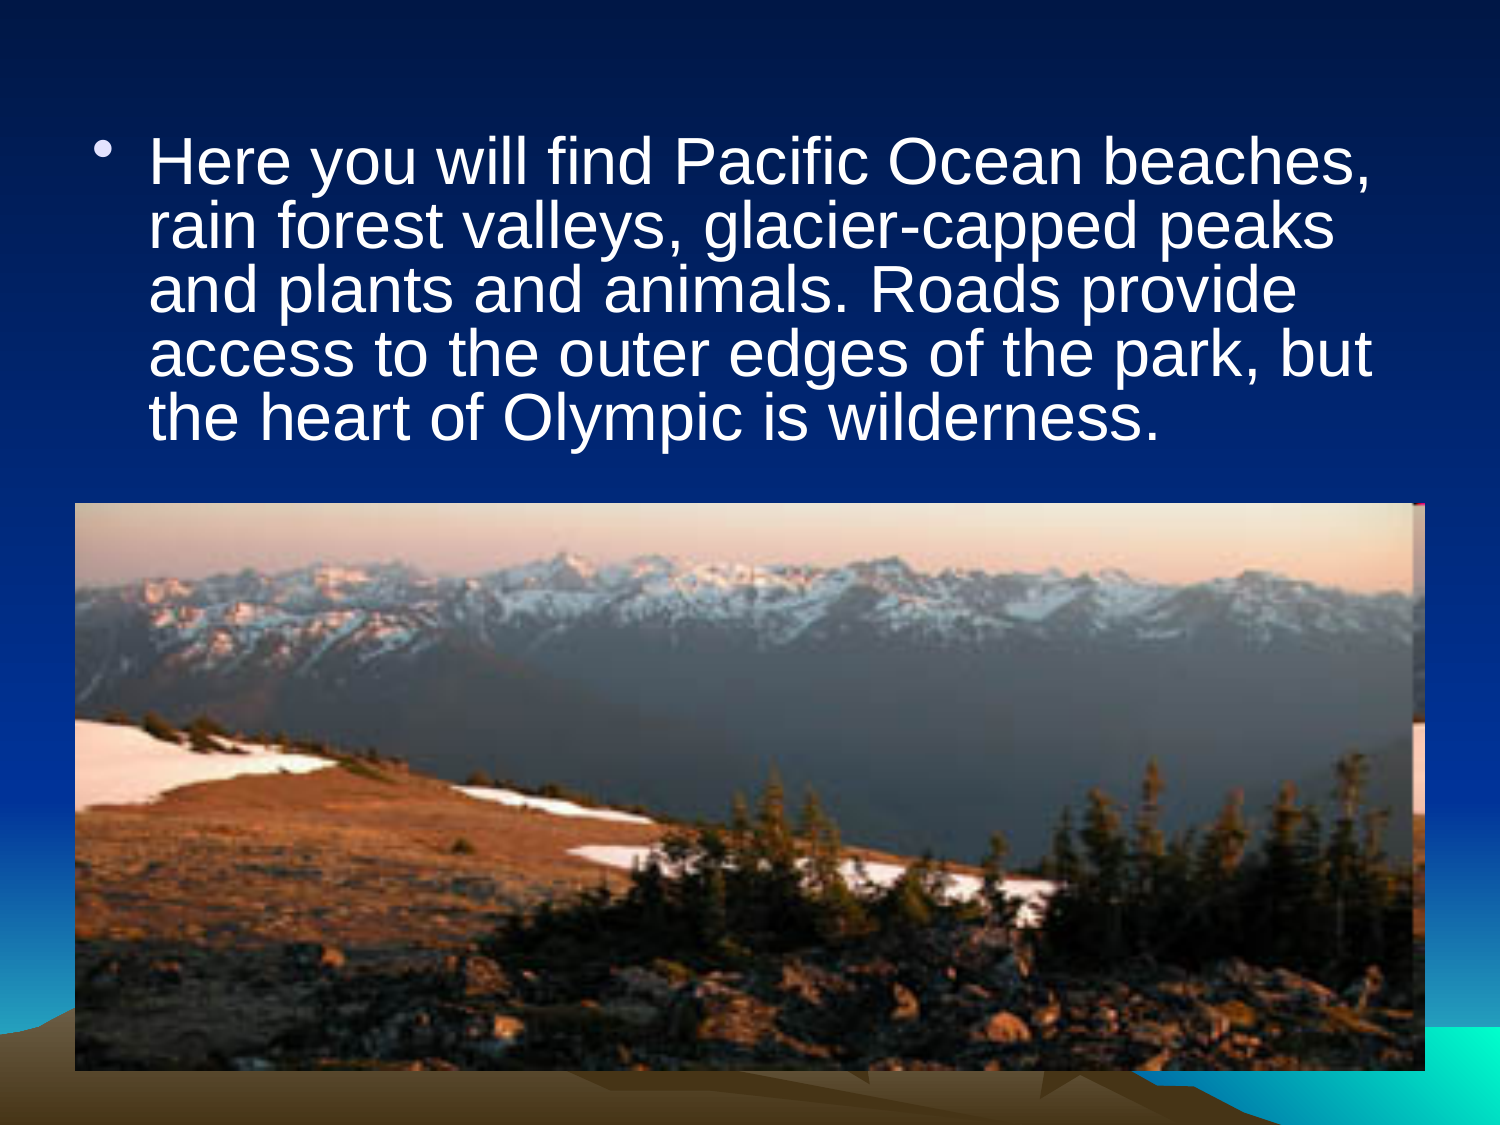

# Here you will find Pacific Ocean beaches, rain forest valleys, glacier-capped peaks and plants and animals. Roads provide access to the outer edges of the park, but the heart of Olympic is wilderness.